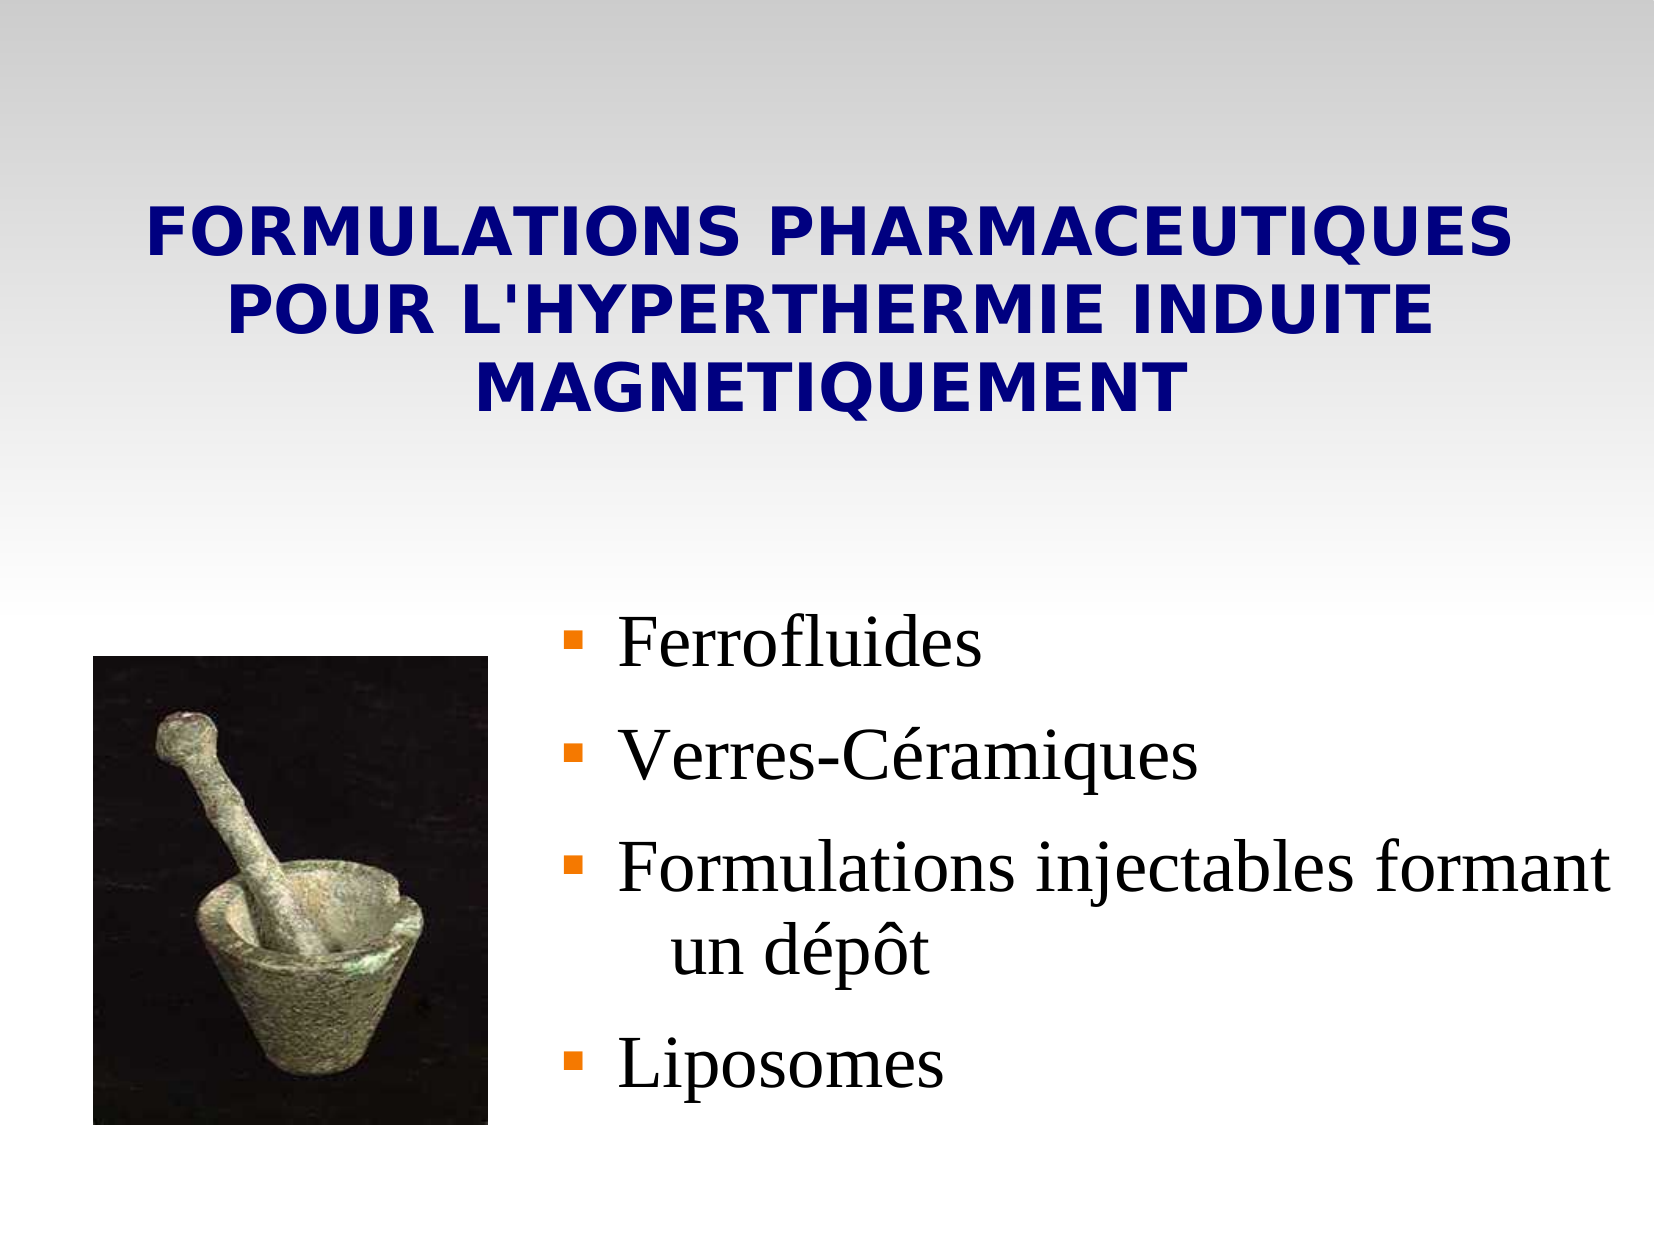

# FORMULATIONS PHARMACEUTIQUES POUR L'HYPERTHERMIE INDUITE MAGNETIQUEMENT
Ferrofluides
Verres-Céramiques
Formulations injectables formant un dépôt
Liposomes